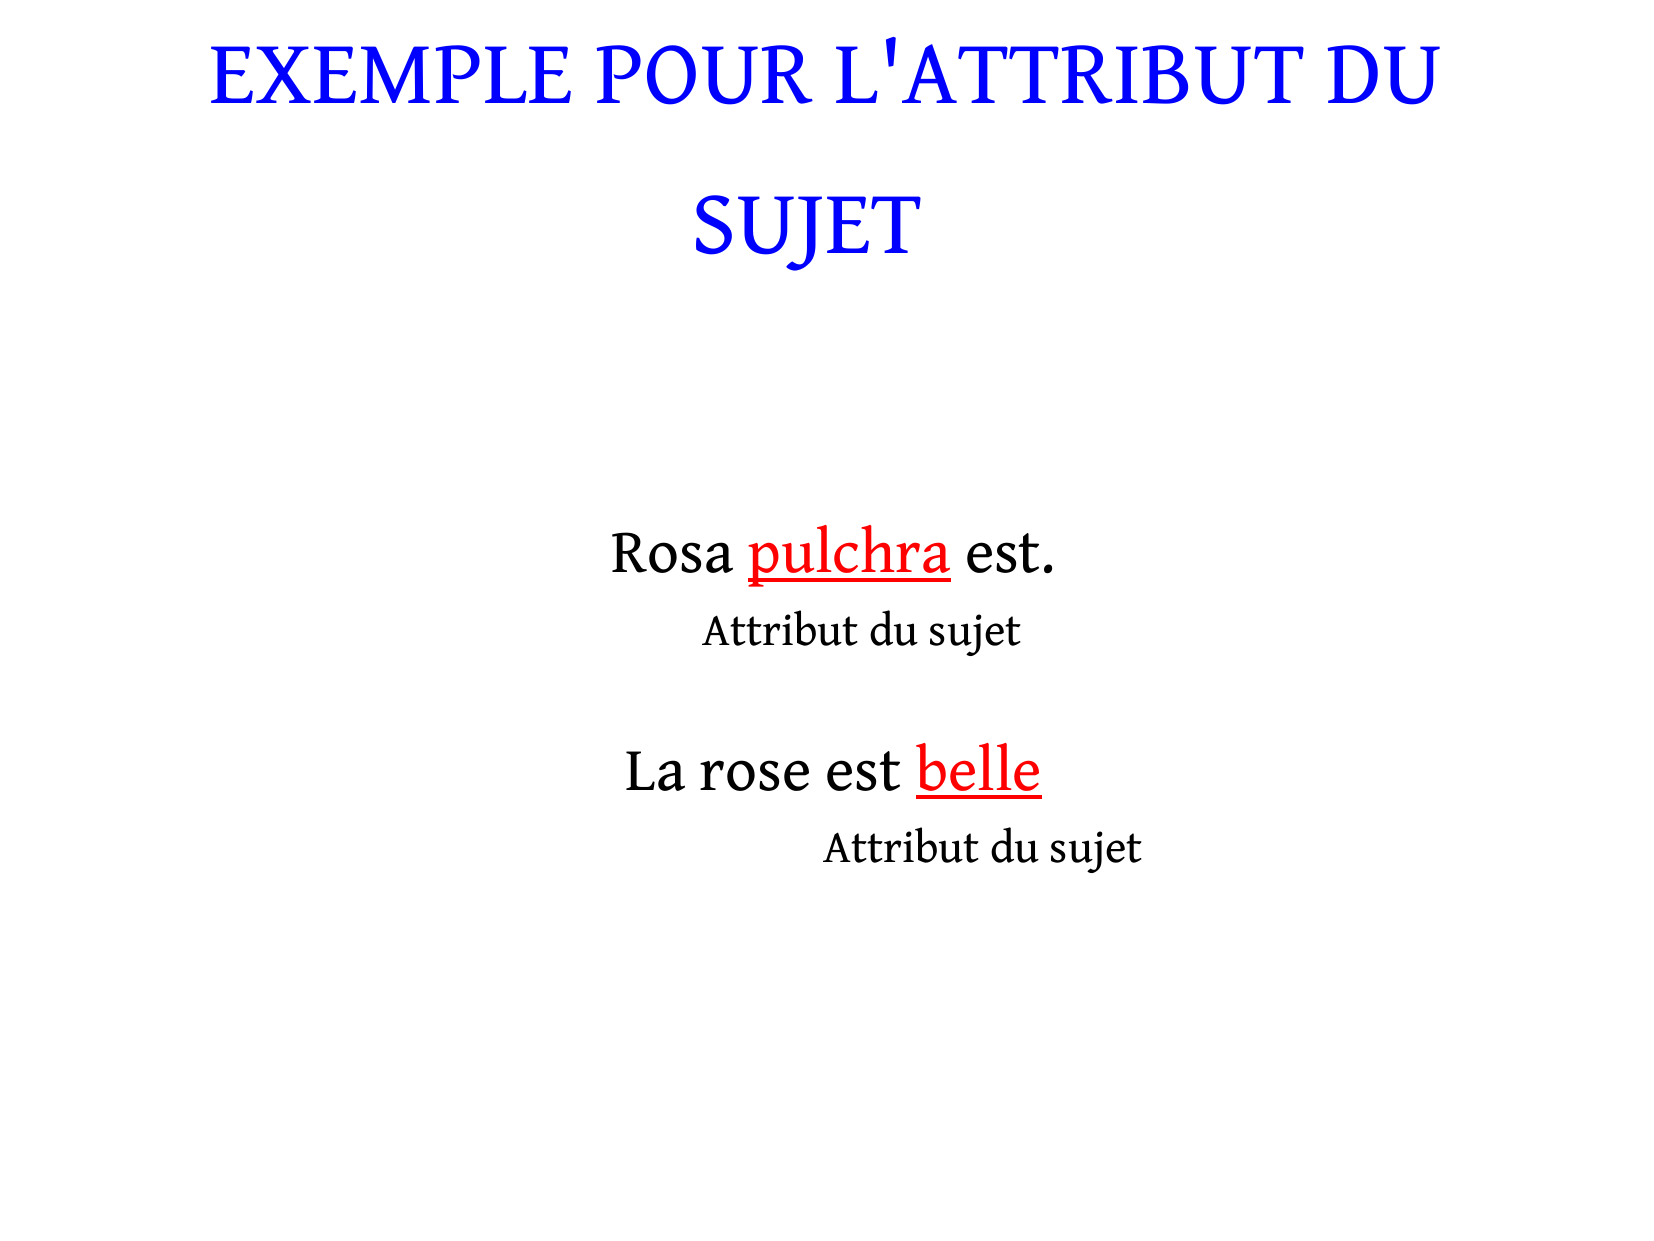

# EXEMPLE POUR L'ATTRIBUT DU SUJET
 Rosa pulchra est.
 Attribut du sujet
 La rose est belle
 Attribut du sujet